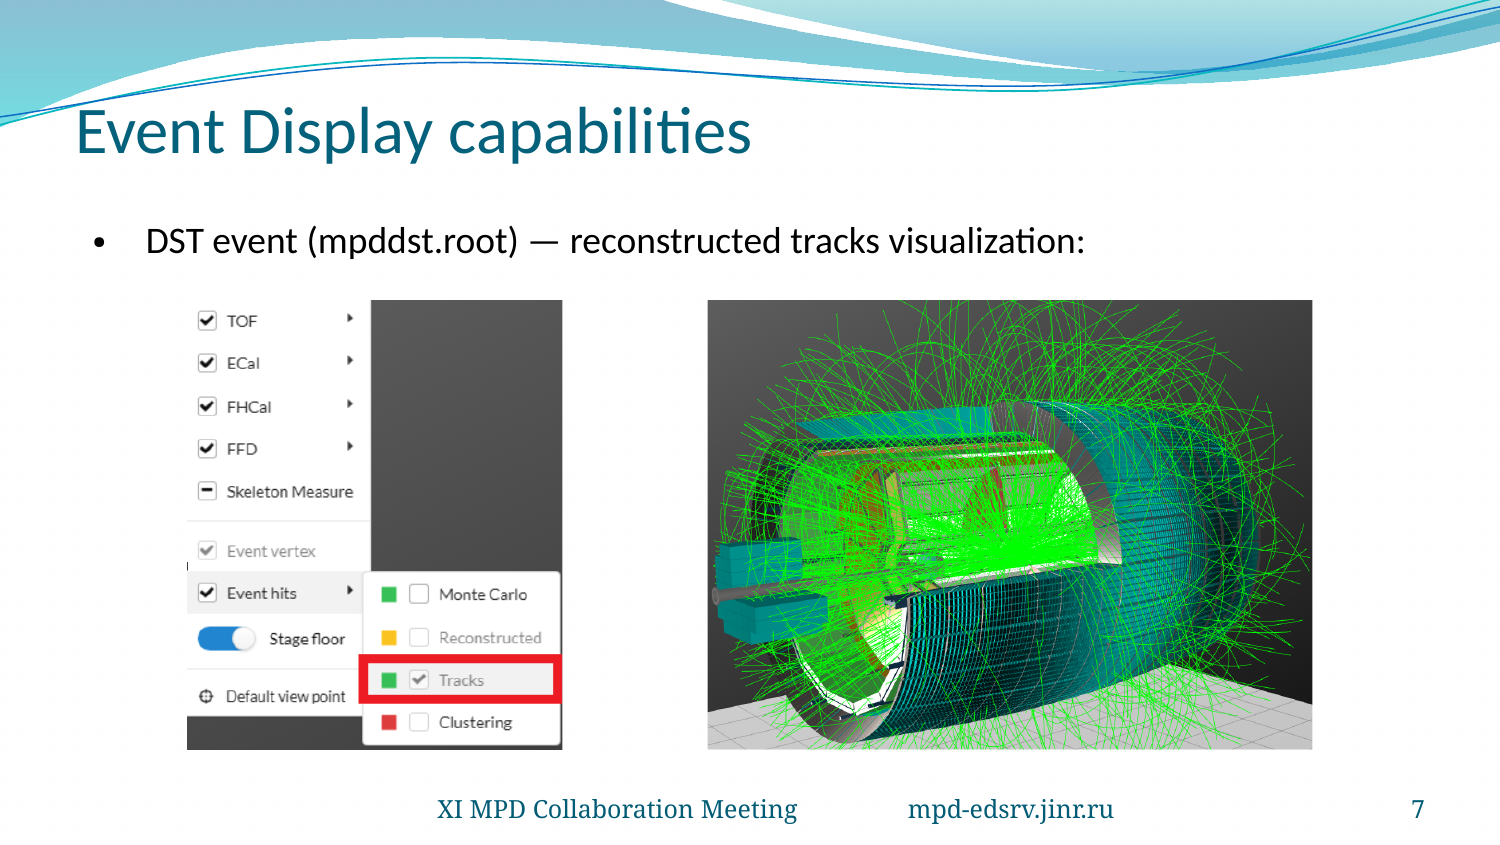

# Event Display capabilities
DST event (mpddst.root) — reconstructed tracks visualization:
XI MPD Collaboration Meeting mpd-edsrv.jinr.ru
7